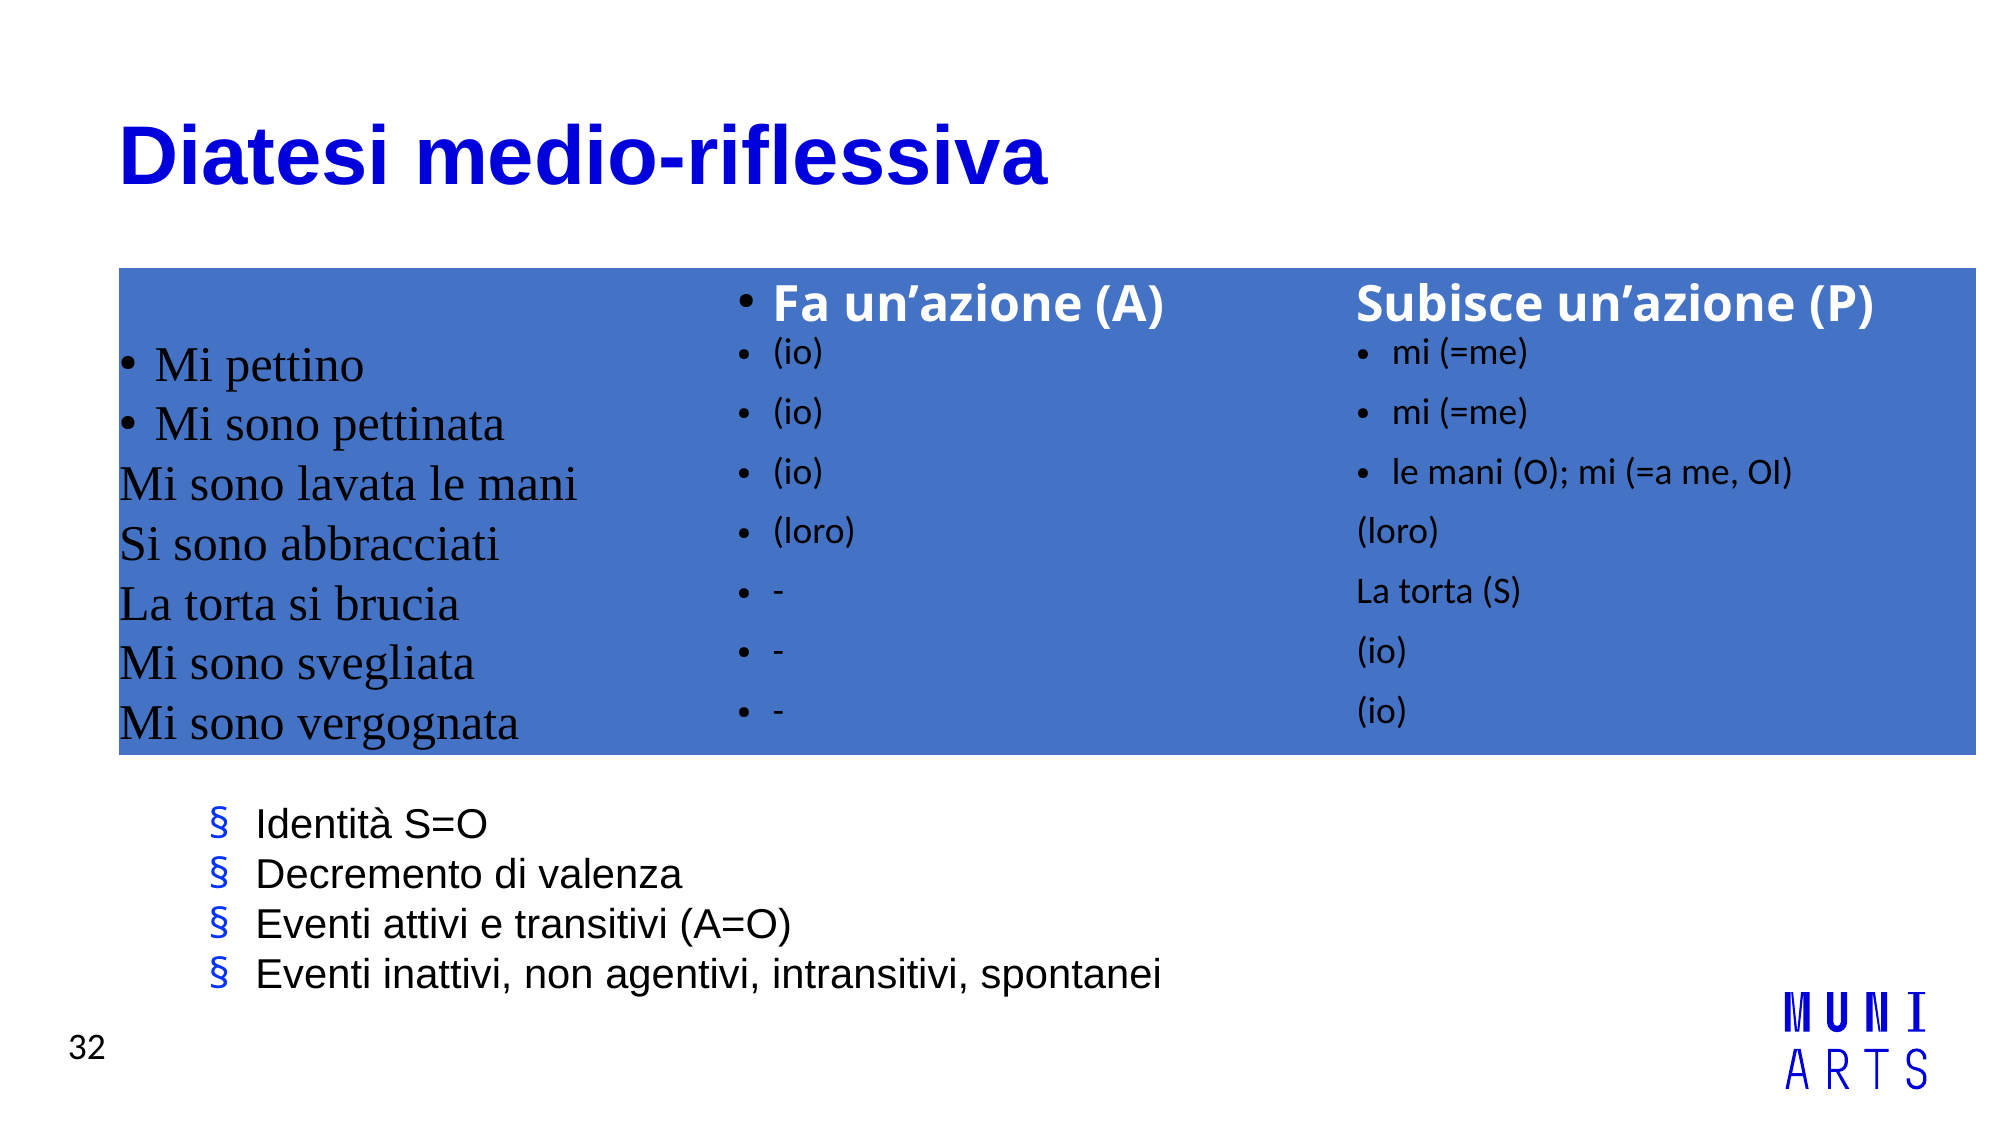

# Diatesi medio-riflessiva
| | Fa un’azione (A) | Subisce un’azione (P) |
| --- | --- | --- |
| Mi pettino | (io) | mi (=me) |
| Mi sono pettinata | (io) | mi (=me) |
| Mi sono lavata le mani | (io) | le mani (O); mi (=a me, OI) |
| Si sono abbracciati | (loro) | (loro) |
| La torta si brucia | - | La torta (S) |
| Mi sono svegliata | - | (io) |
| Mi sono vergognata | - | (io) |
Identità S=O
Decremento di valenza
Eventi attivi e transitivi (A=O)
Eventi inattivi, non agentivi, intransitivi, spontanei